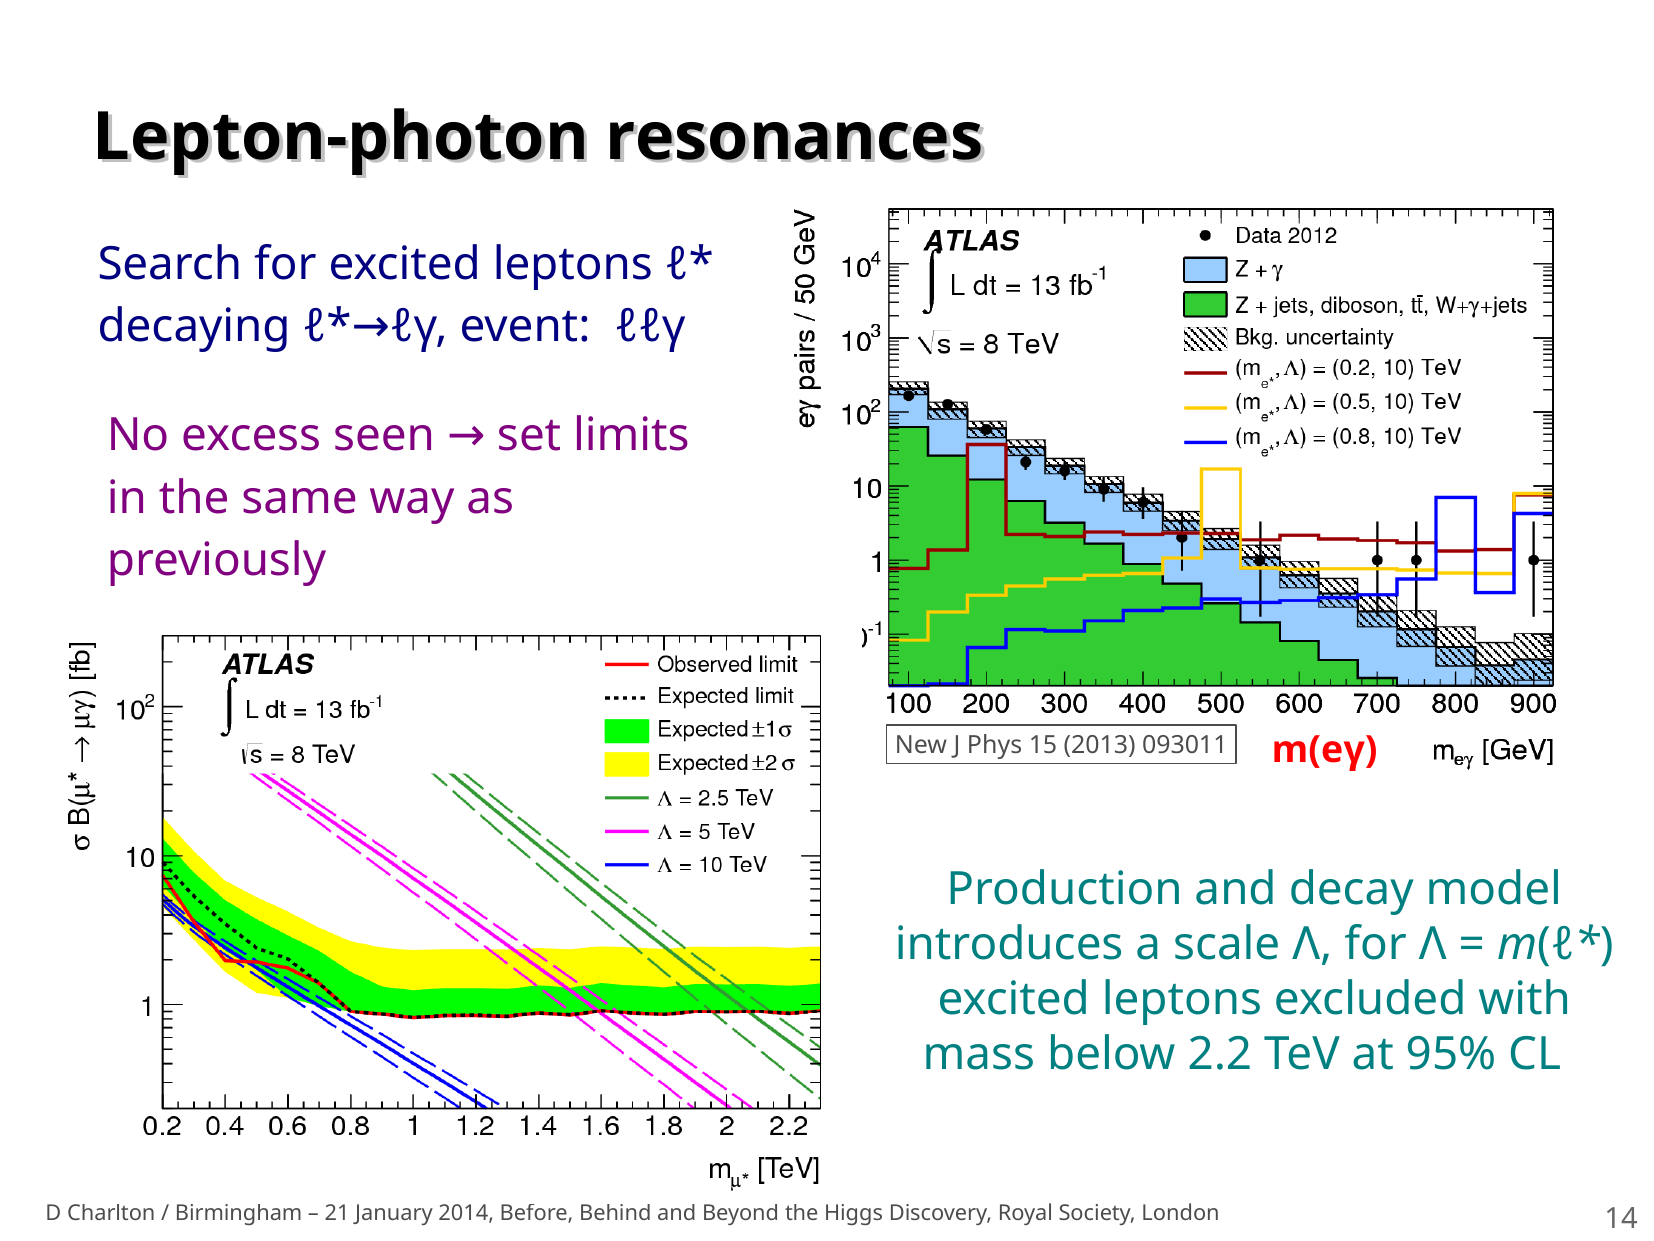

Lepton-photon resonances
Search for excited leptons ℓ* decaying ℓ*→ℓγ, event: ℓℓγ
No excess seen → set limits in the same way as previously
Production and decay model introduces a scale Λ, for Λ = m(ℓ*)
excited leptons excluded with mass below 2.2 TeV at 95% CL
m(eγ)
New J Phys 15 (2013) 093011